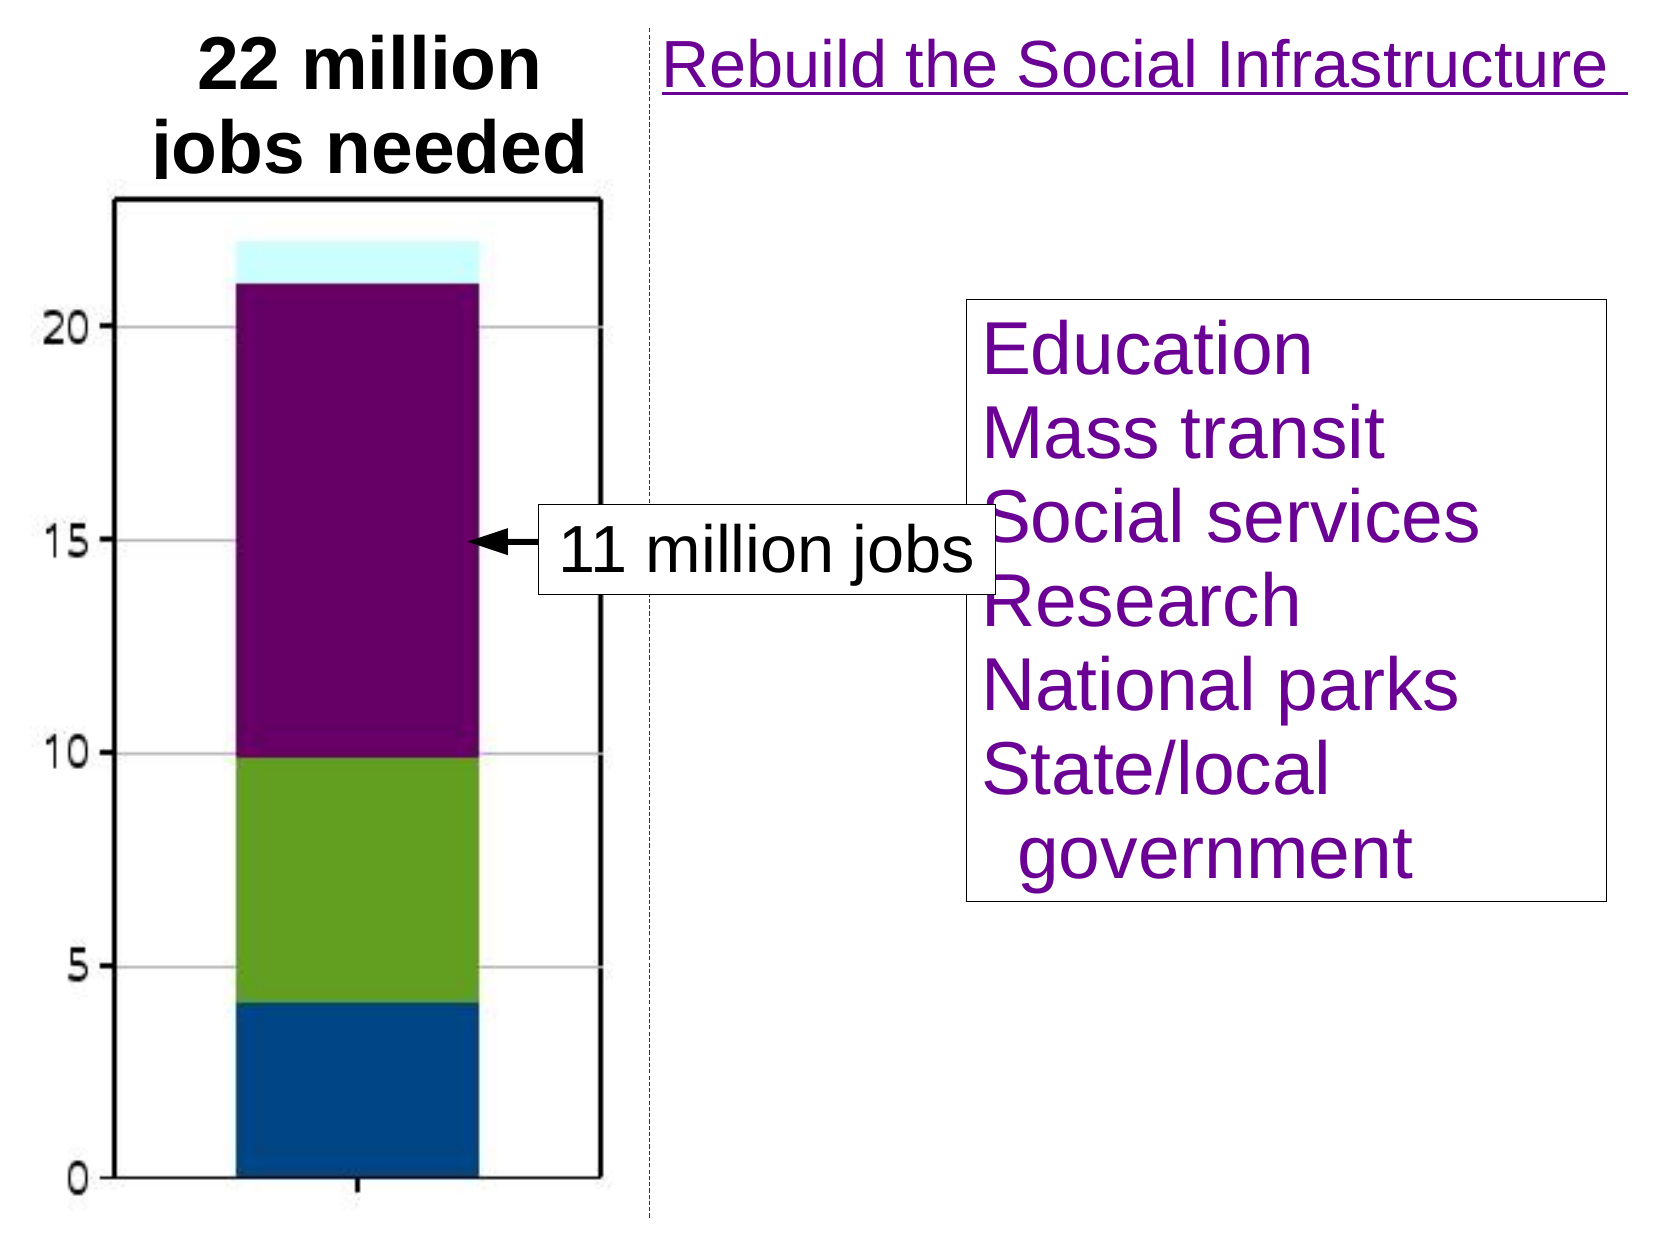

22 million
jobs needed
Rebuild the Social Infrastructure
Education
Mass transit
Social services
Research
National parks
State/local government
11 million jobs